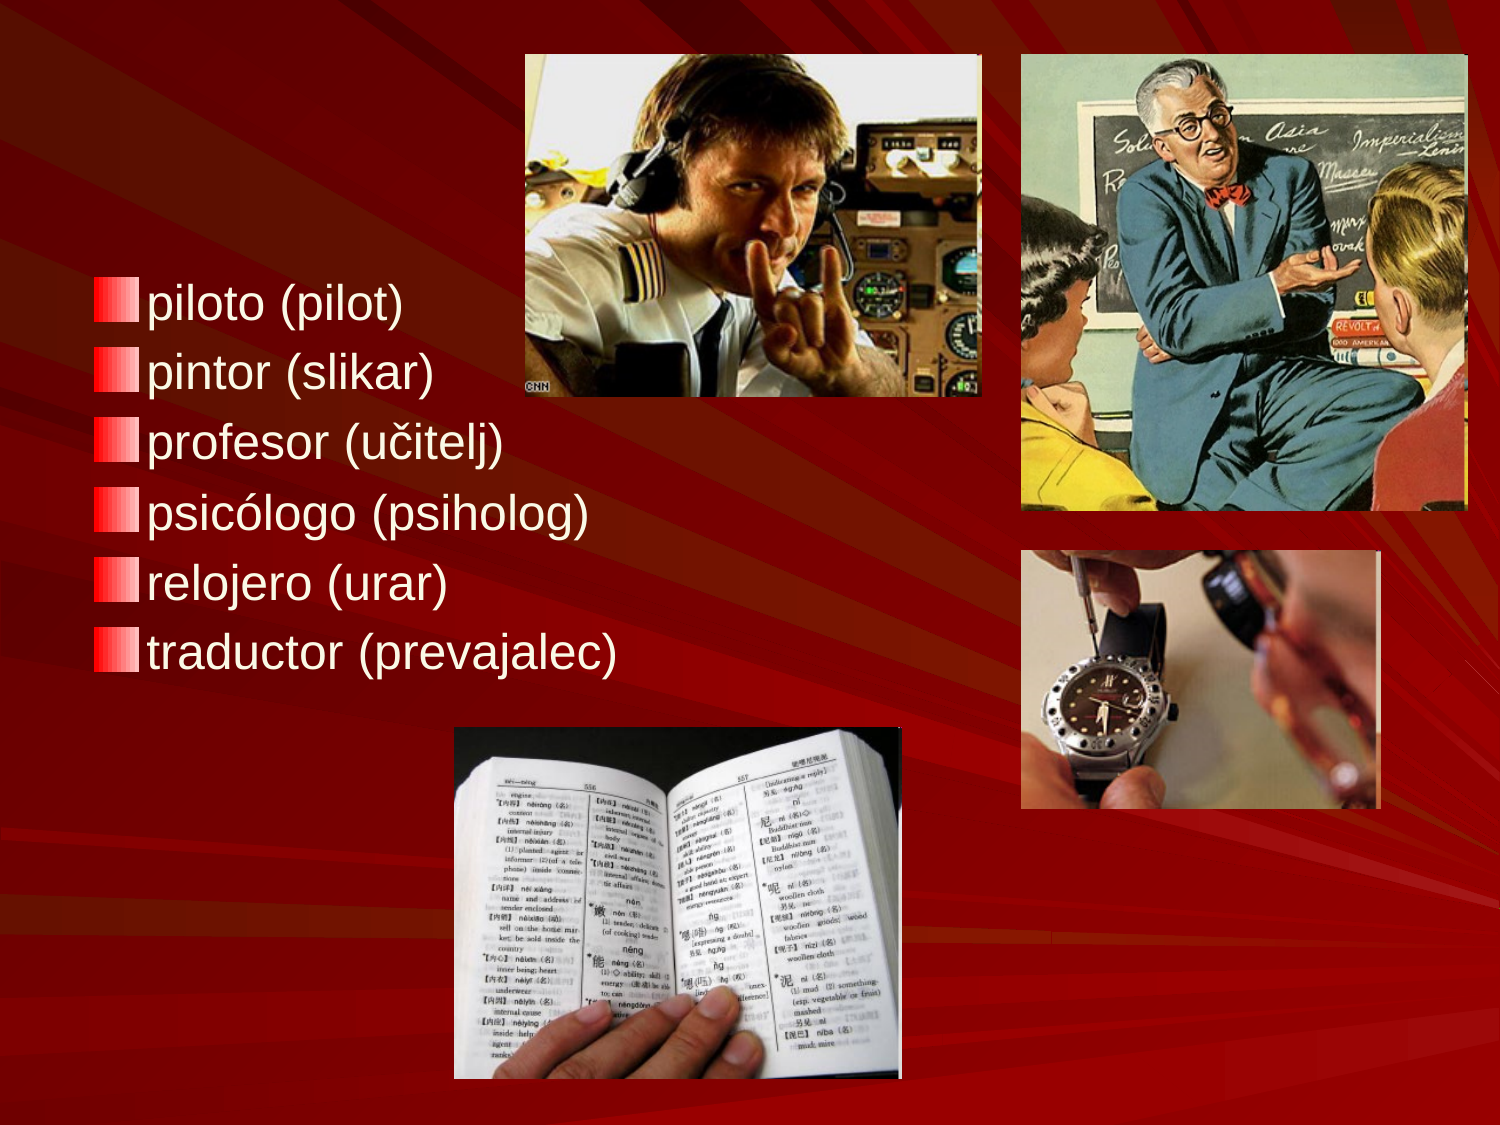

# piloto (pilot)
pintor (slikar)
profesor (učitelj)
psicólogo (psiholog)
relojero (urar)
traductor (prevajalec)